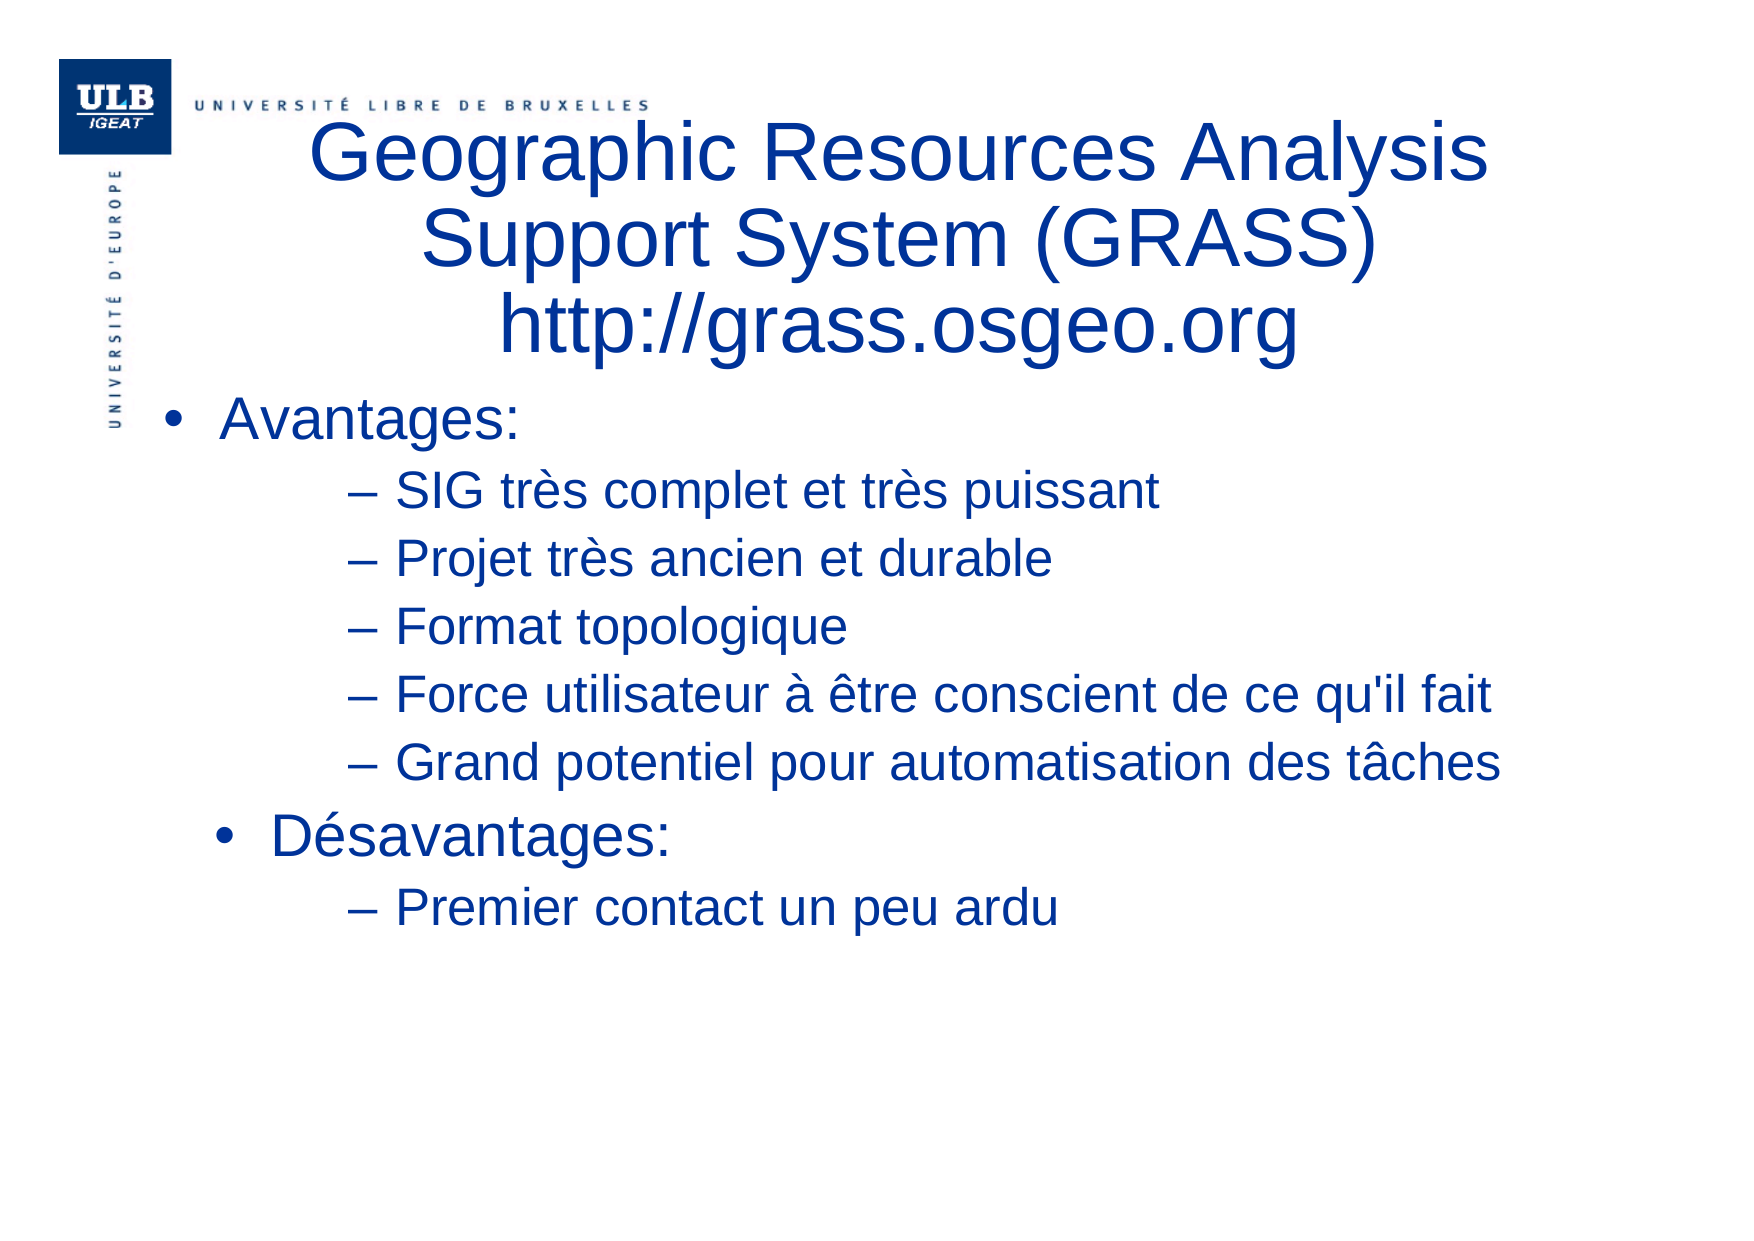

# Geographic Resources Analysis Support System (GRASS) http://grass.osgeo.org
Avantages:
SIG très complet et très puissant
Projet très ancien et durable
Format topologique
Force utilisateur à être conscient de ce qu'il fait
Grand potentiel pour automatisation des tâches
Désavantages:
Premier contact un peu ardu